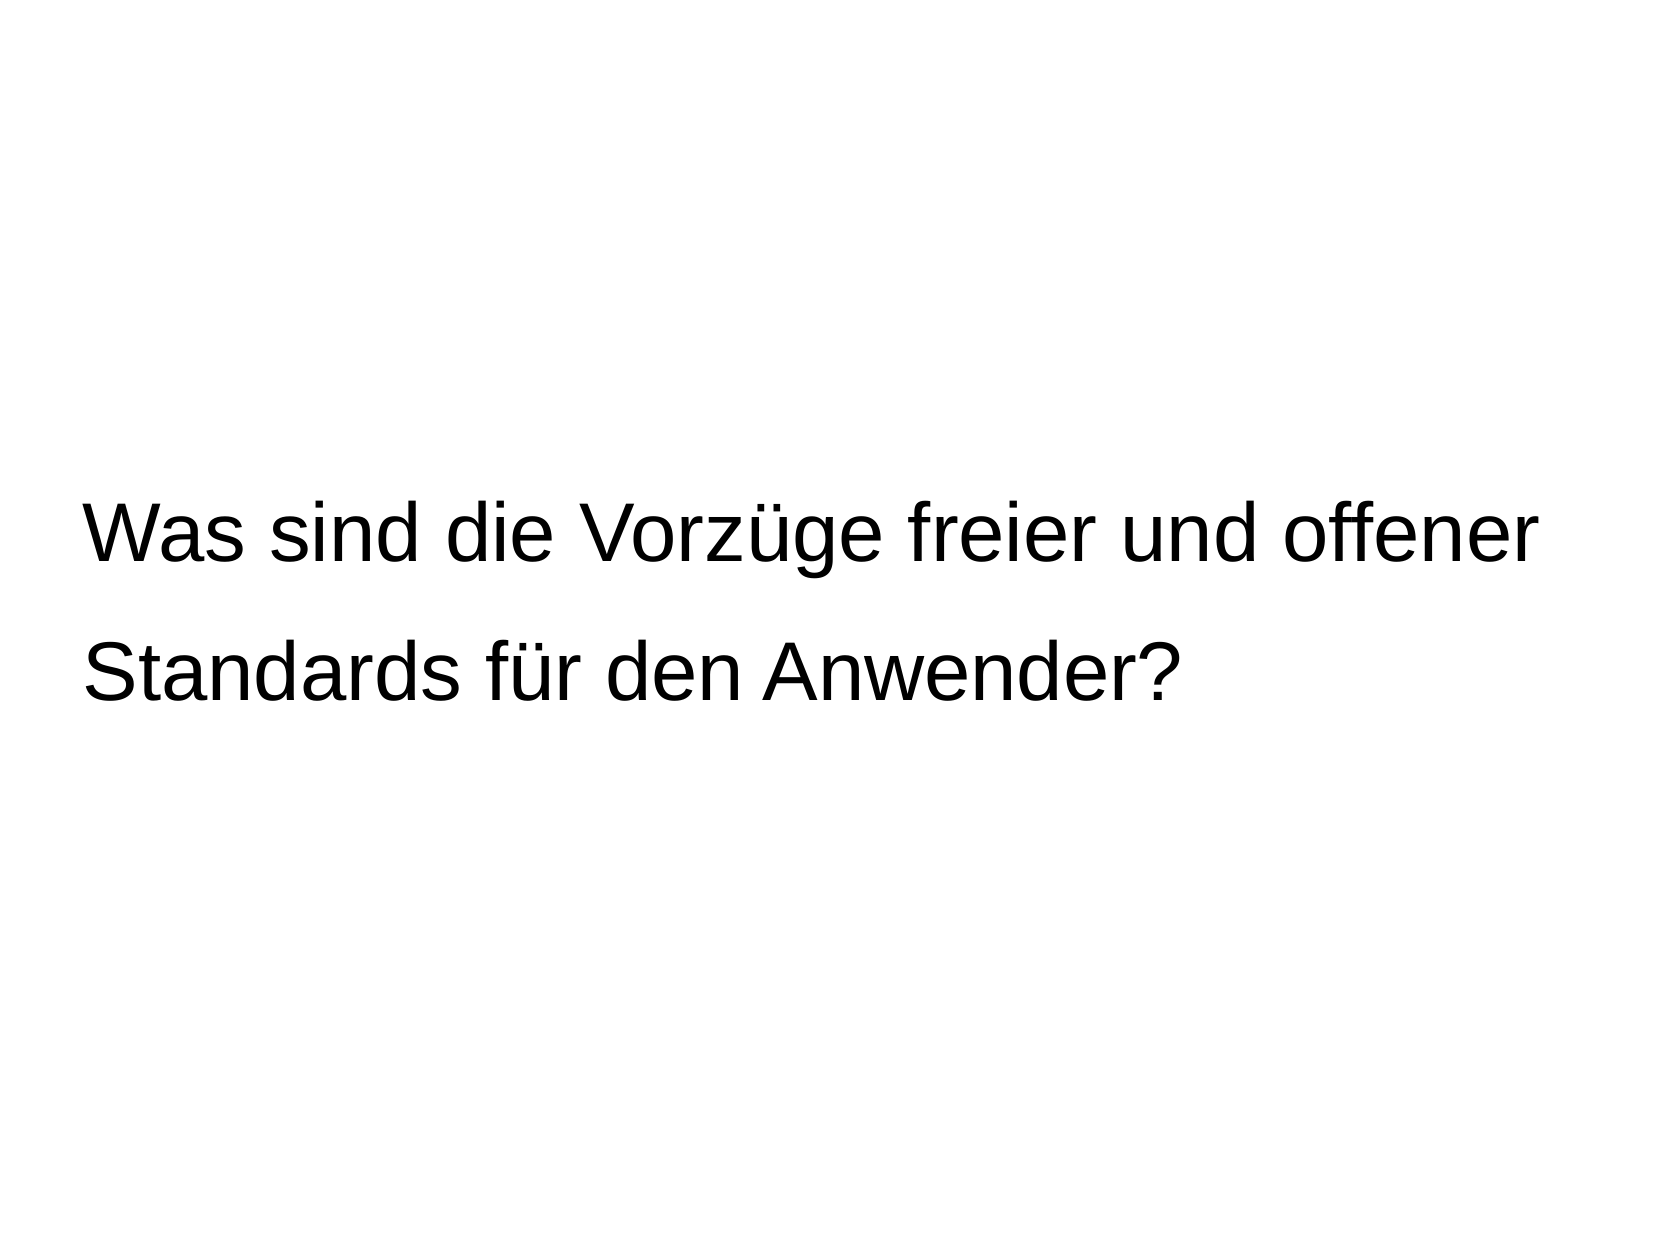

# Was sind die Vorzüge freier und offener Standards für den Anwender?